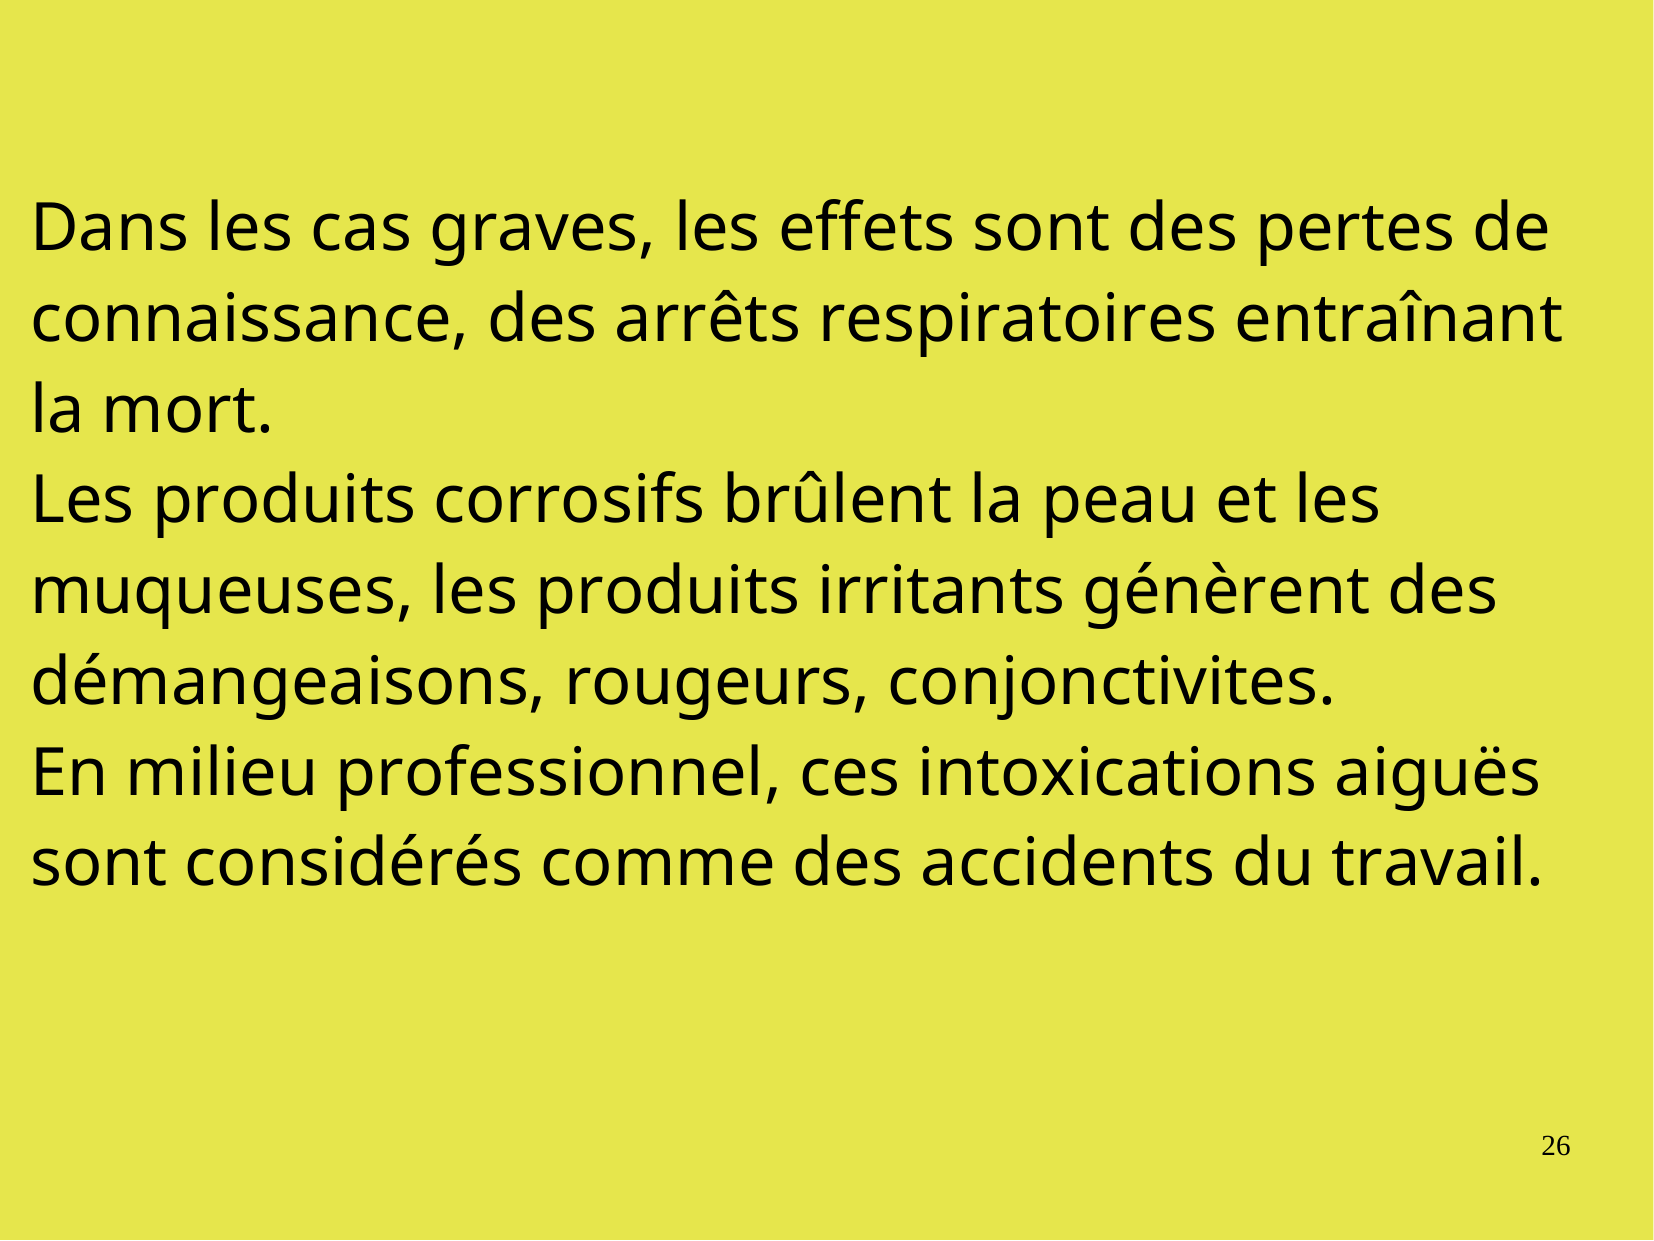

Dans les cas graves, les effets sont des pertes de connaissance, des arrêts respiratoires entraînant la mort.
Les produits corrosifs brûlent la peau et les muqueuses, les produits irritants génèrent des démangeaisons, rougeurs, conjonctivites.
En milieu professionnel, ces intoxications aiguës sont considérés comme des accidents du travail.
26